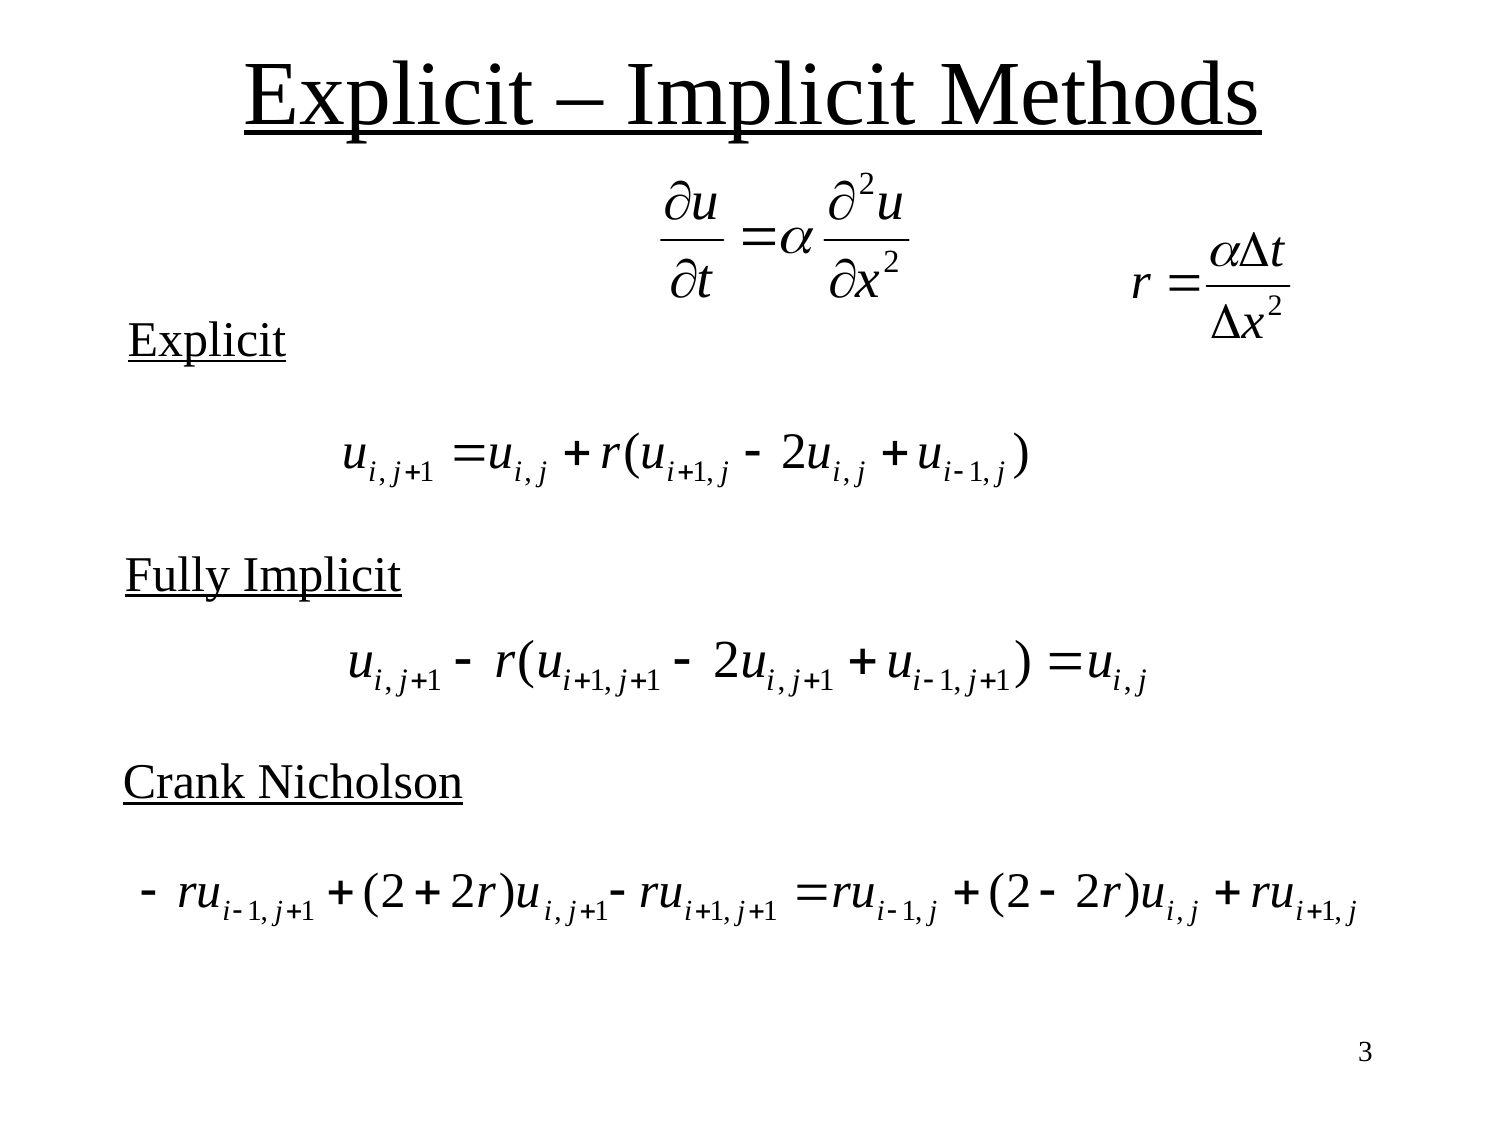

# Explicit – Implicit Methods
Explicit
Fully Implicit
Crank Nicholson